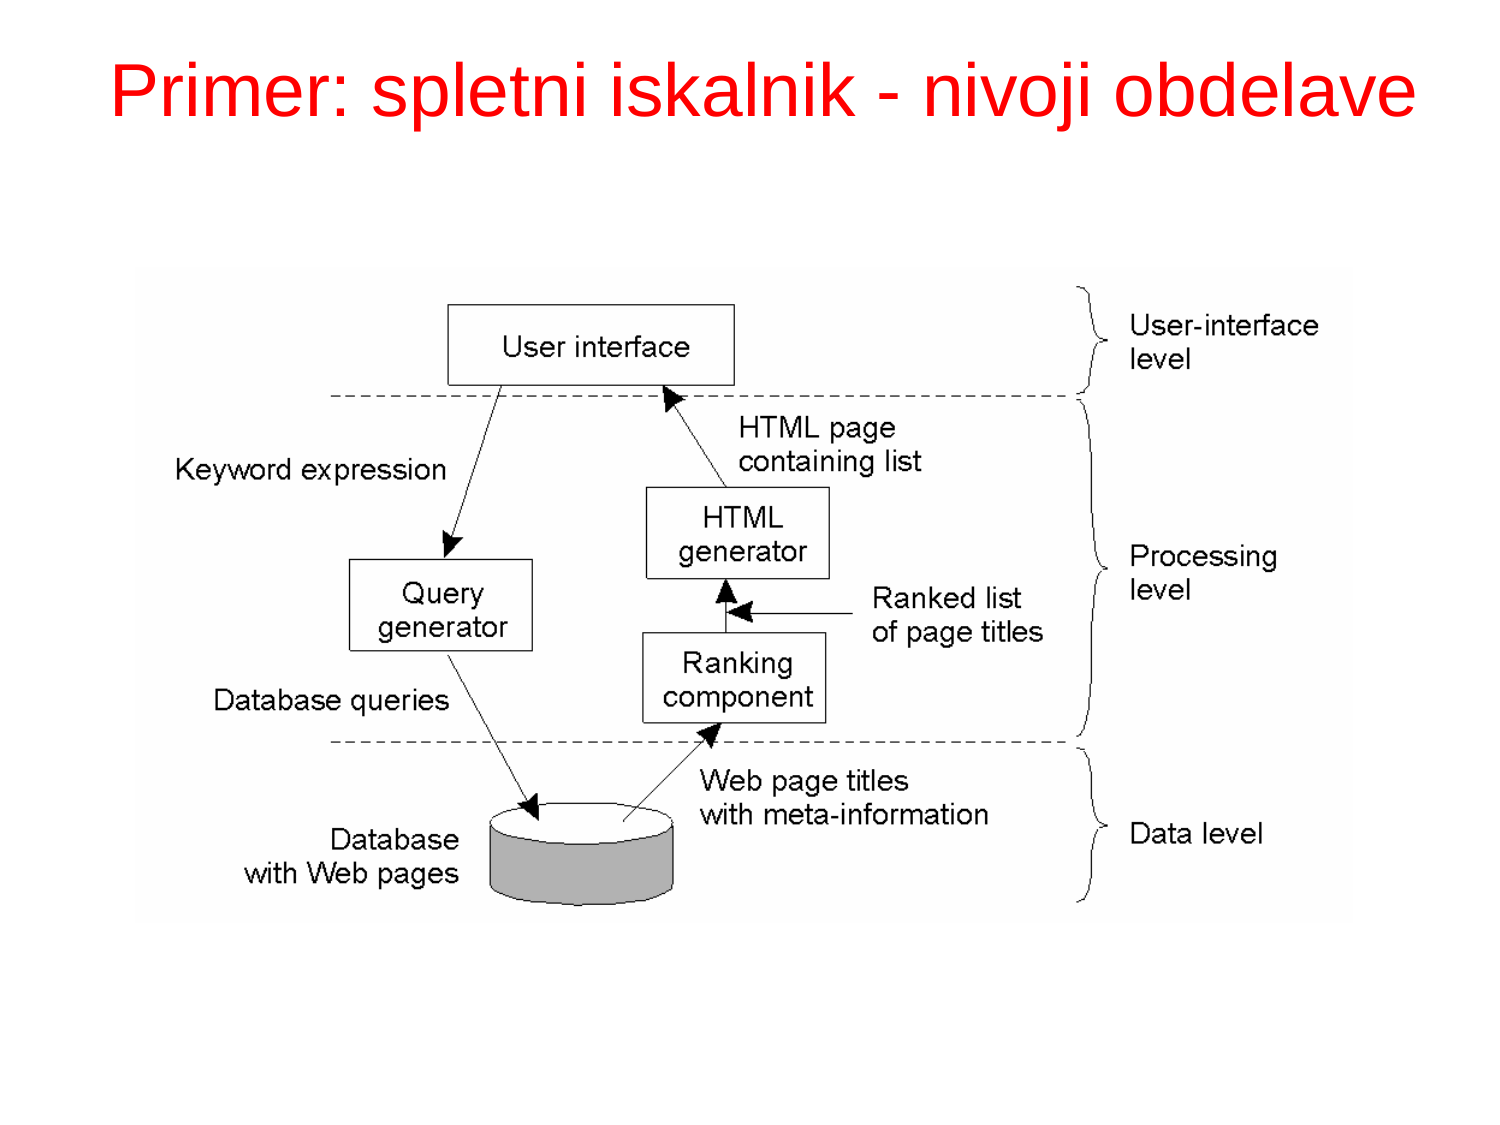

# Primer: spletni iskalnik - nivoji obdelave